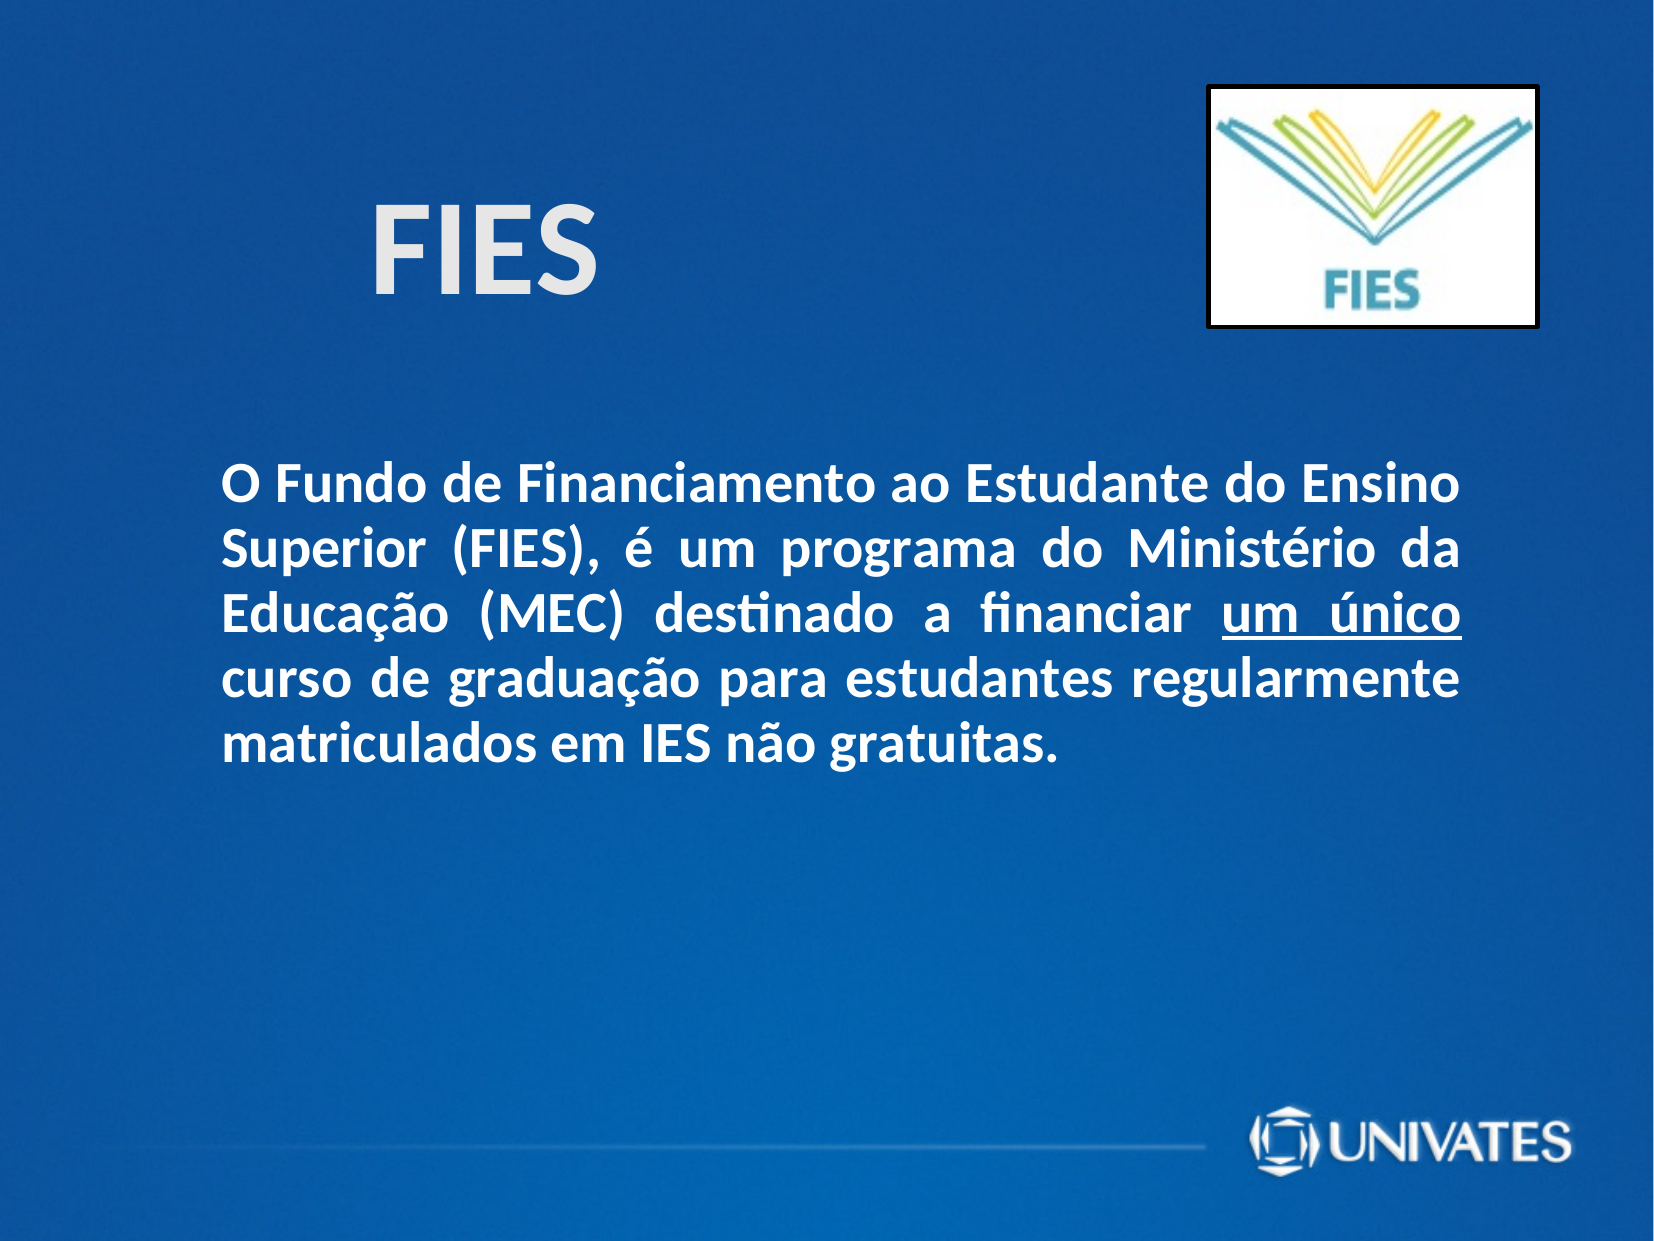

FIES
O Fundo de Financiamento ao Estudante do Ensino Superior (FIES), é um programa do Ministério da Educação (MEC) destinado a financiar um único curso de graduação para estudantes regularmente matriculados em IES não gratuitas.